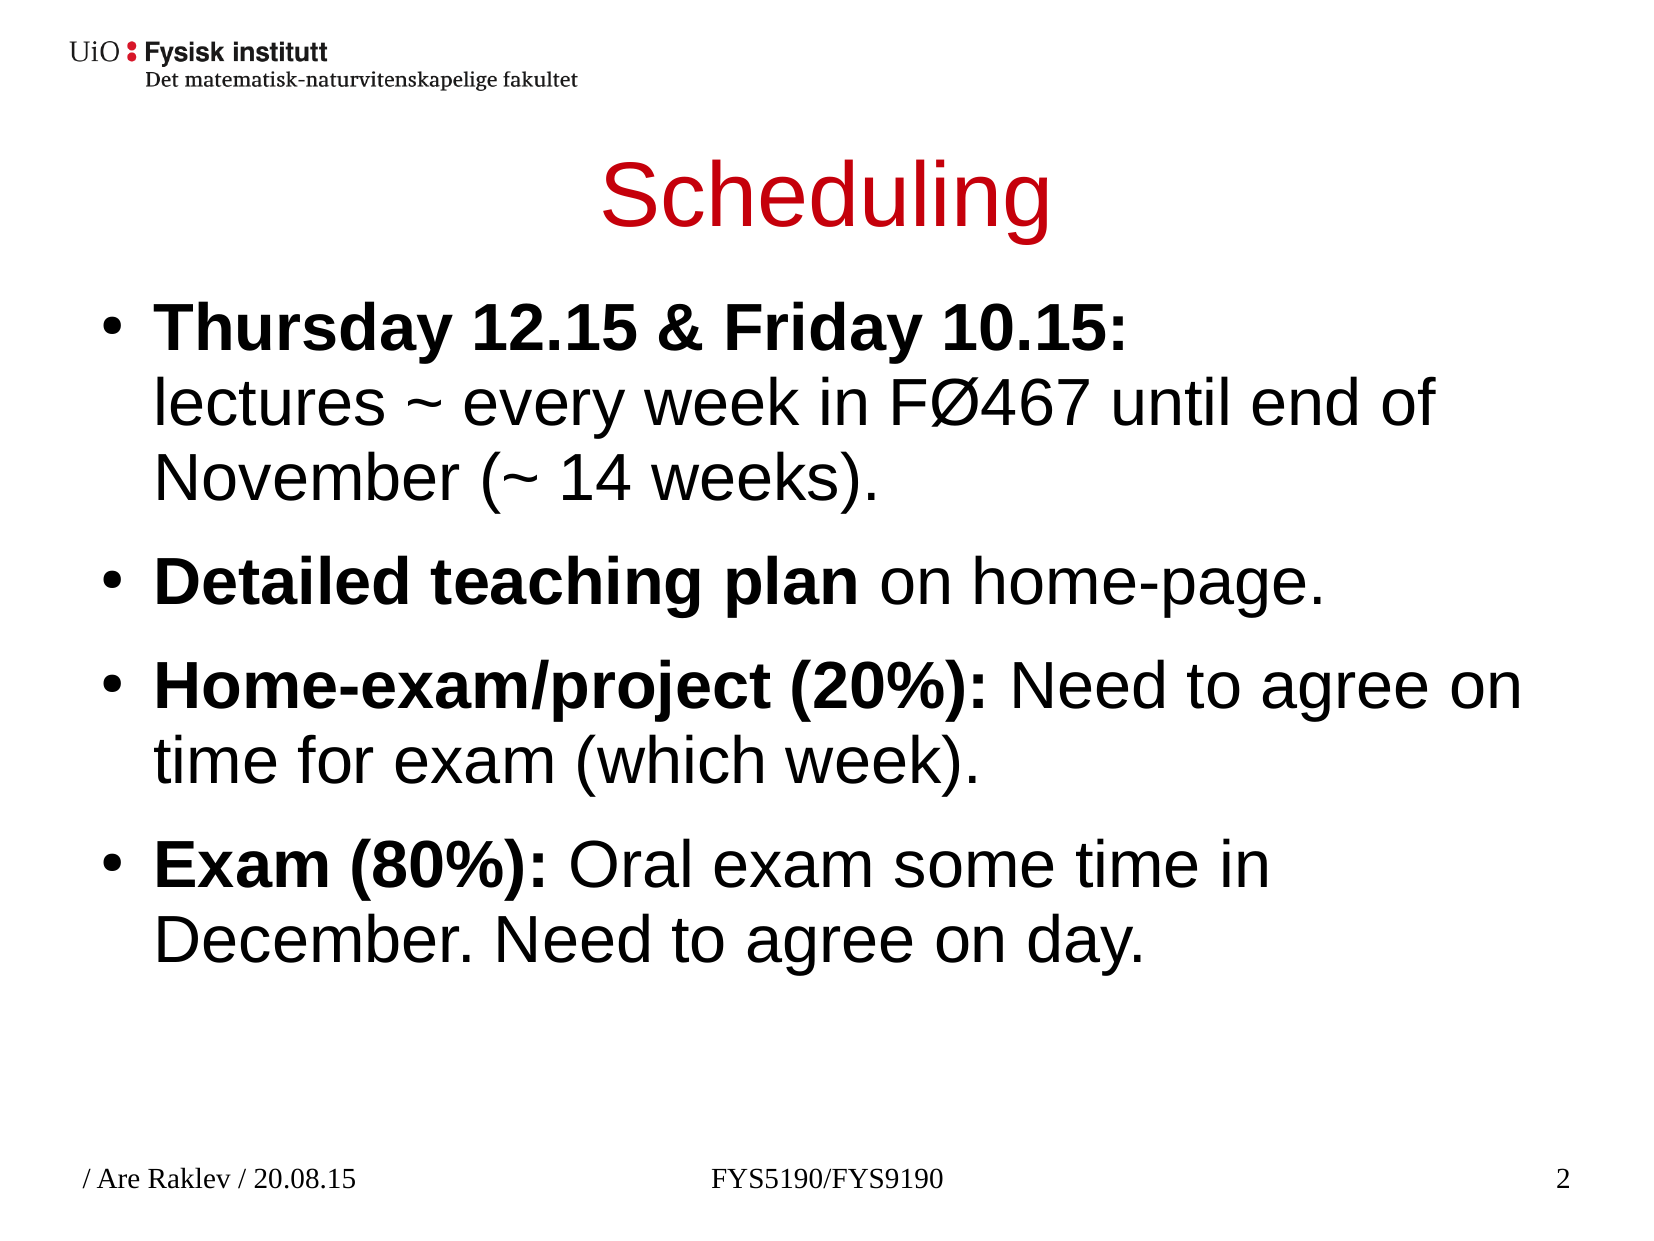

# Scheduling
Thursday 12.15 & Friday 10.15:
lectures ~ every week in FØ467 until end of November (~ 14 weeks).
Detailed teaching plan on home-page.
Home-exam/project (20%): Need to agree on time for exam (which week).
Exam (80%): Oral exam some time in December. Need to agree on day.
/ Are Raklev / 20.08.15
FYS5190/FYS9190
2